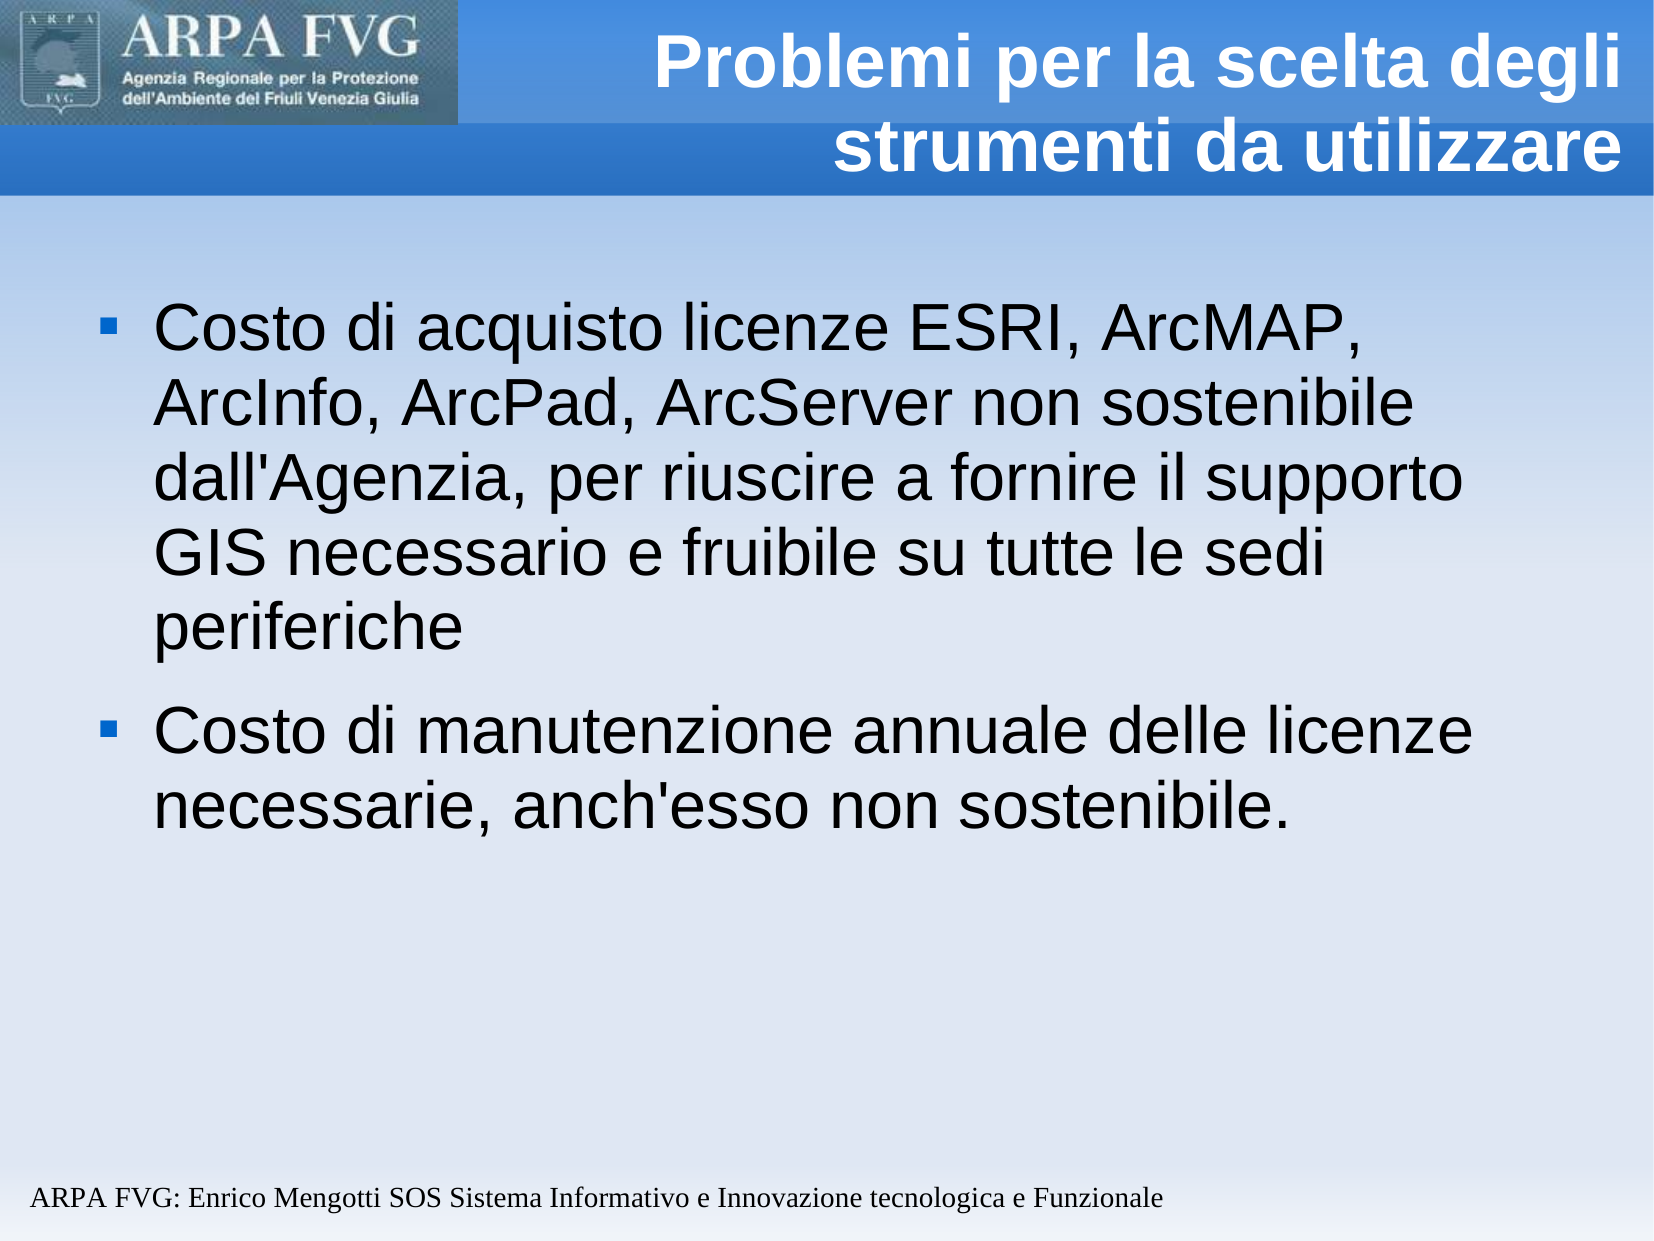

# Problemi per la scelta degli strumenti da utilizzare
Costo di acquisto licenze ESRI, ArcMAP, ArcInfo, ArcPad, ArcServer non sostenibile dall'Agenzia, per riuscire a fornire il supporto GIS necessario e fruibile su tutte le sedi periferiche
Costo di manutenzione annuale delle licenze necessarie, anch'esso non sostenibile.